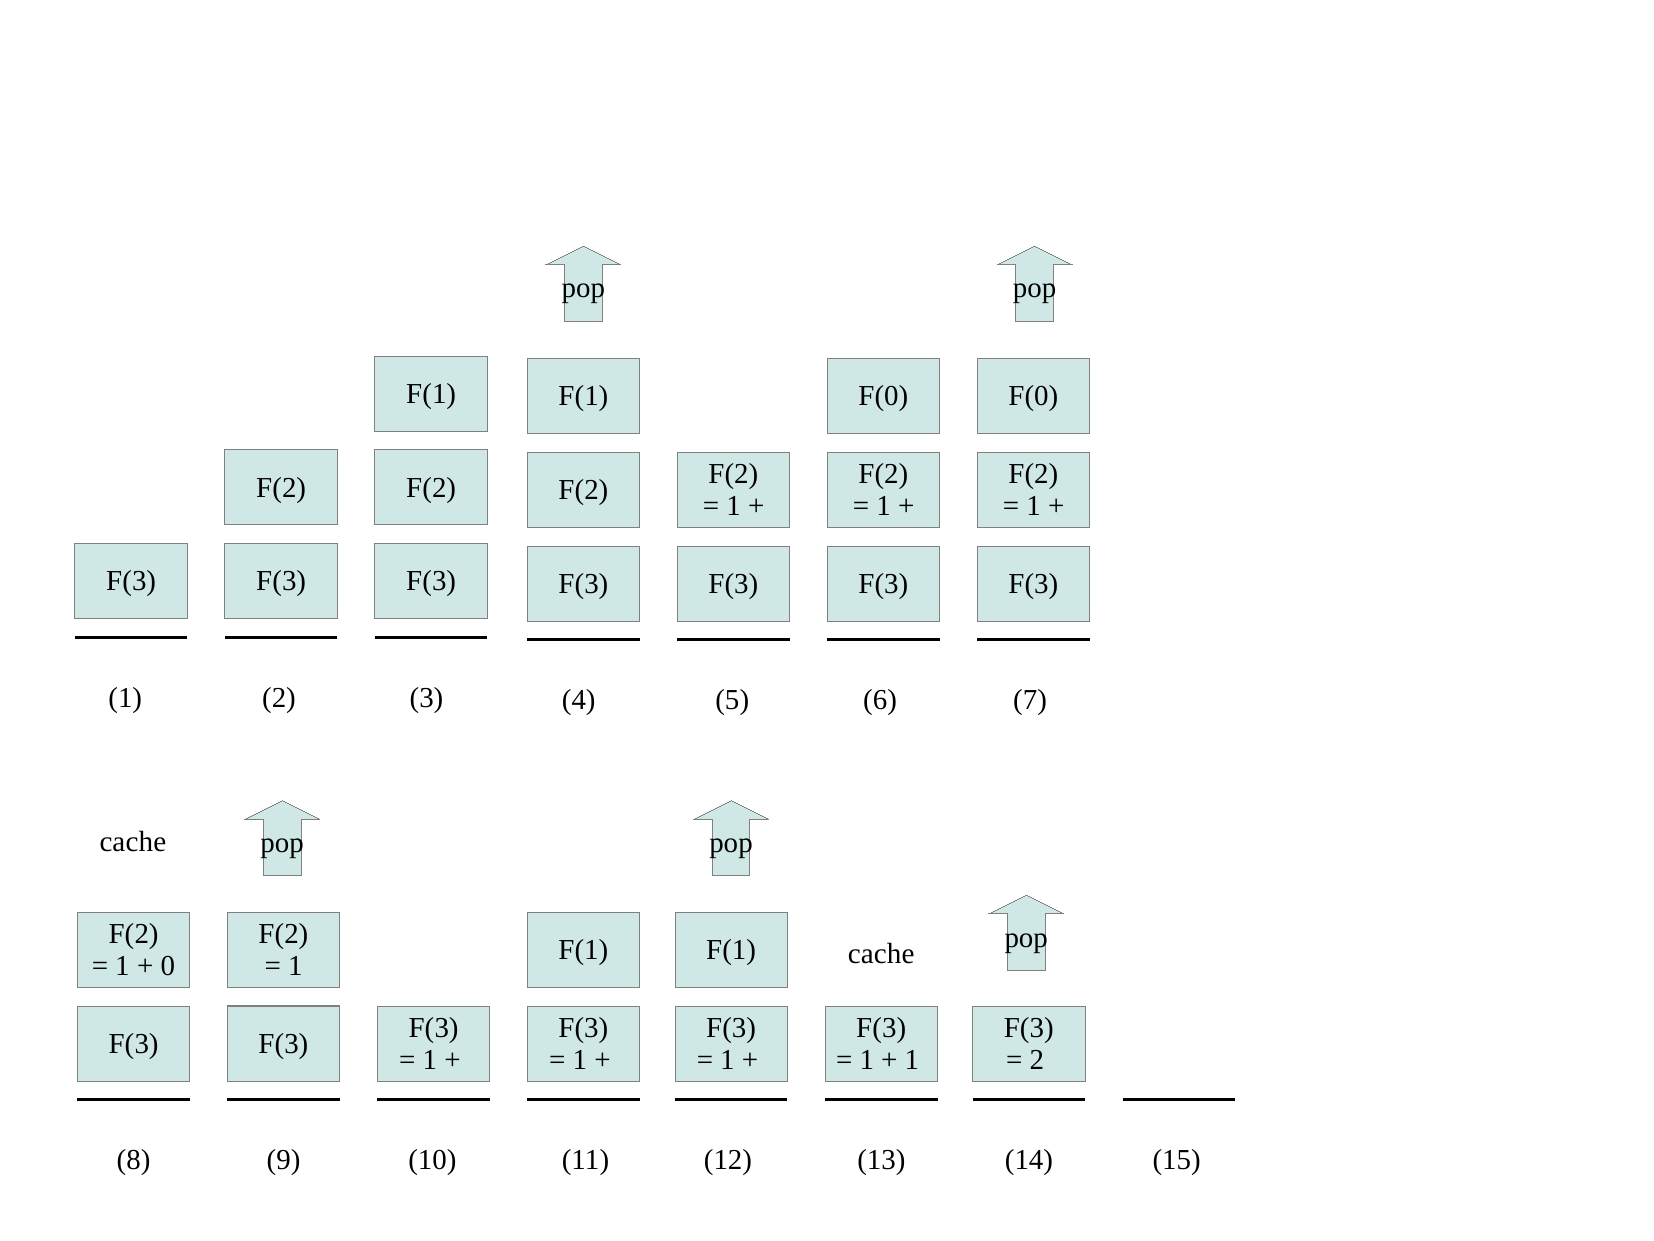

pop
pop
F(1)
F(1)
F(0)
F(0)
F(2)
F(2)
F(2)
F(2)
= 1 +
F(2)
= 1 +
F(2)
= 1 +
F(3)
F(3)
F(3)
F(3)
F(3)
F(3)
F(3)
(1)
(2)
(3)
(4)
(5)
(6)
(7)
pop
pop
cache
pop
F(2)
= 1 + 0
F(2)
= 1 + 0
F(2)
= 1
F(1)
F(1)
F(2)
= 1 + 0
cache
F(3)
F(3)
F(3)
F(3)
= 1 +
F(3)
= 1 +
F(3)
= 1 +
F(3)
= 1 + 1
F(3)
= 2
F(3)
(9)
(10)
(11)
(12)
(13)
(14)
(15)
(8)